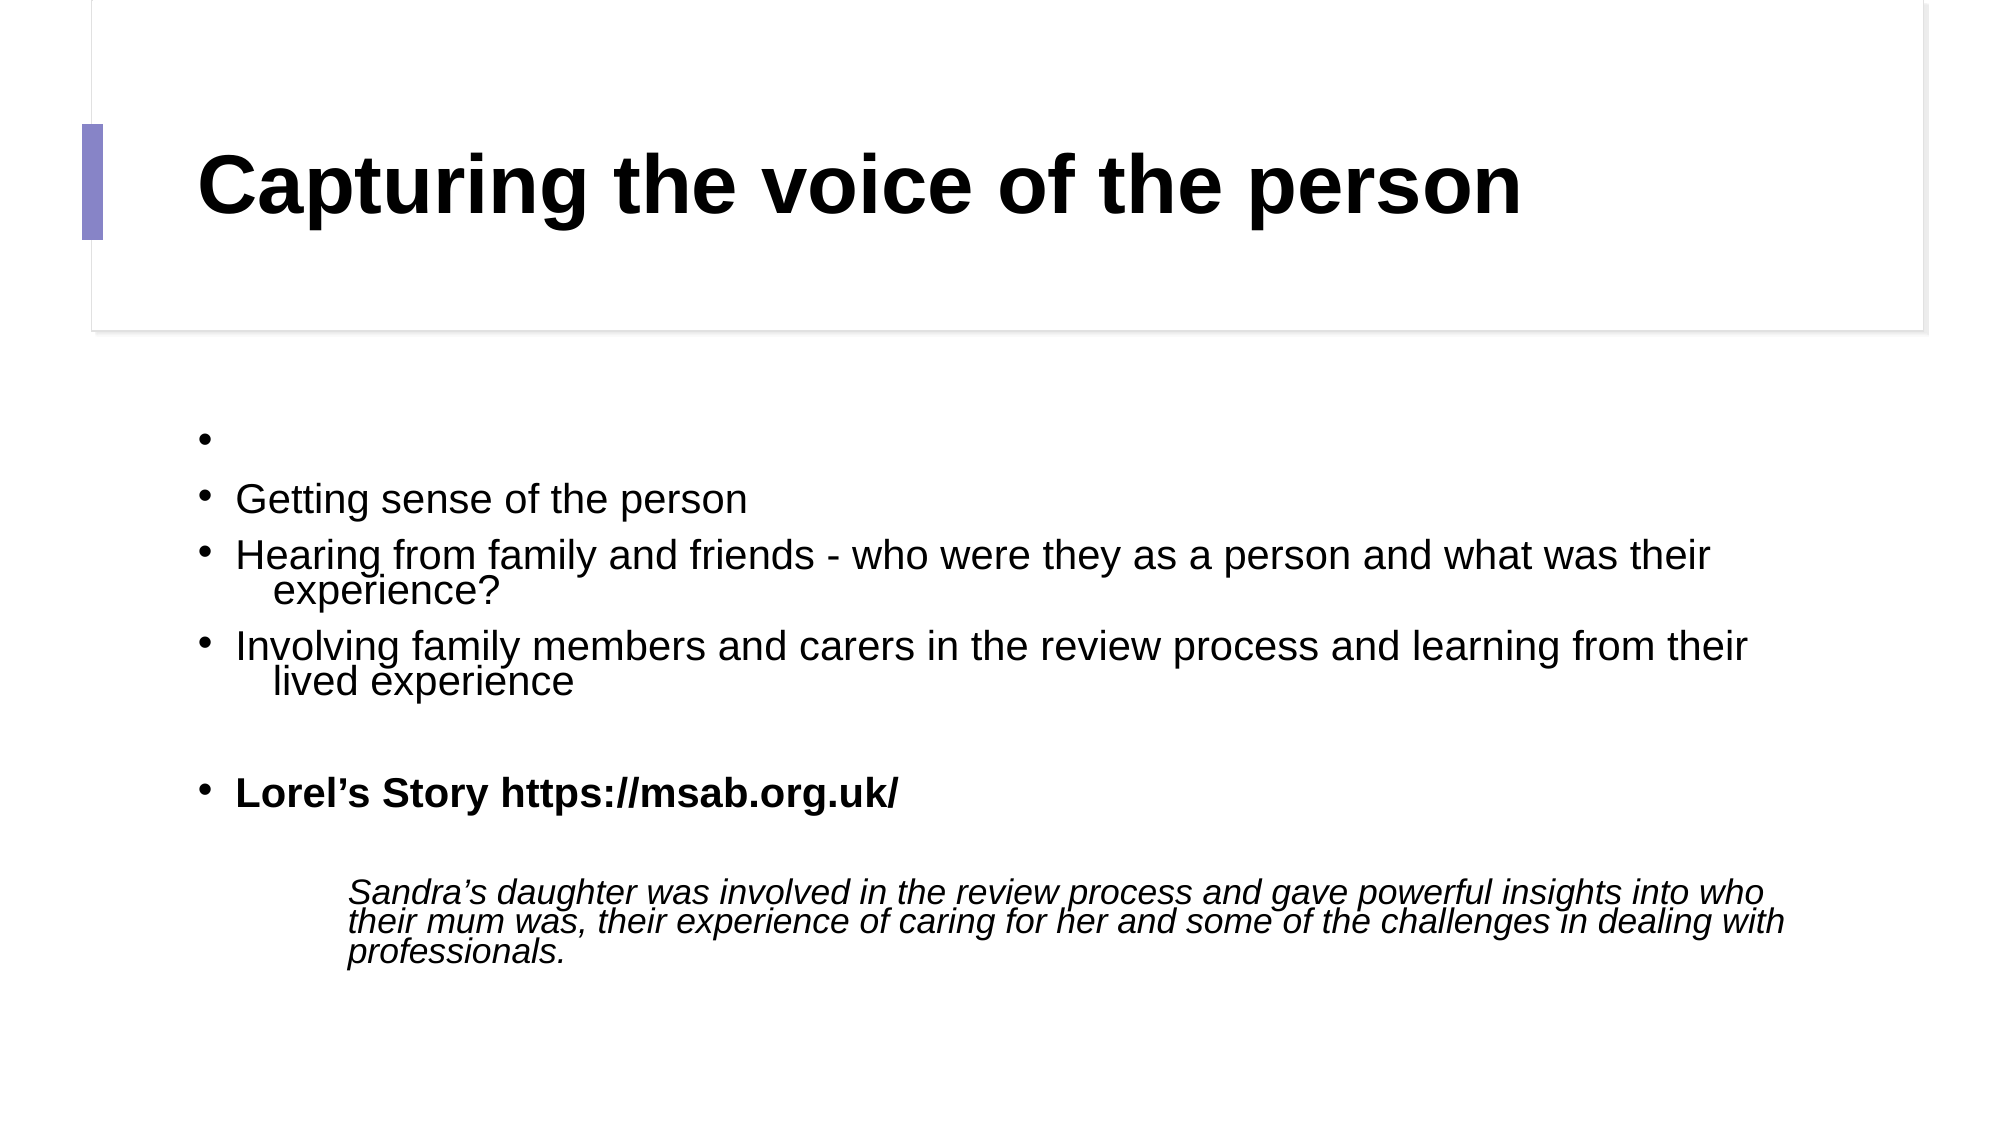

# Capturing the voice of the person
Getting sense of the person
Hearing from family and friends - who were they as a person and what was their experience?
Involving family members and carers in the review process and learning from their lived experience
Lorel’s Story https://msab.org.uk/
Sandra’s daughter was involved in the review process and gave powerful insights into who their mum was, their experience of caring for her and some of the challenges in dealing with professionals.